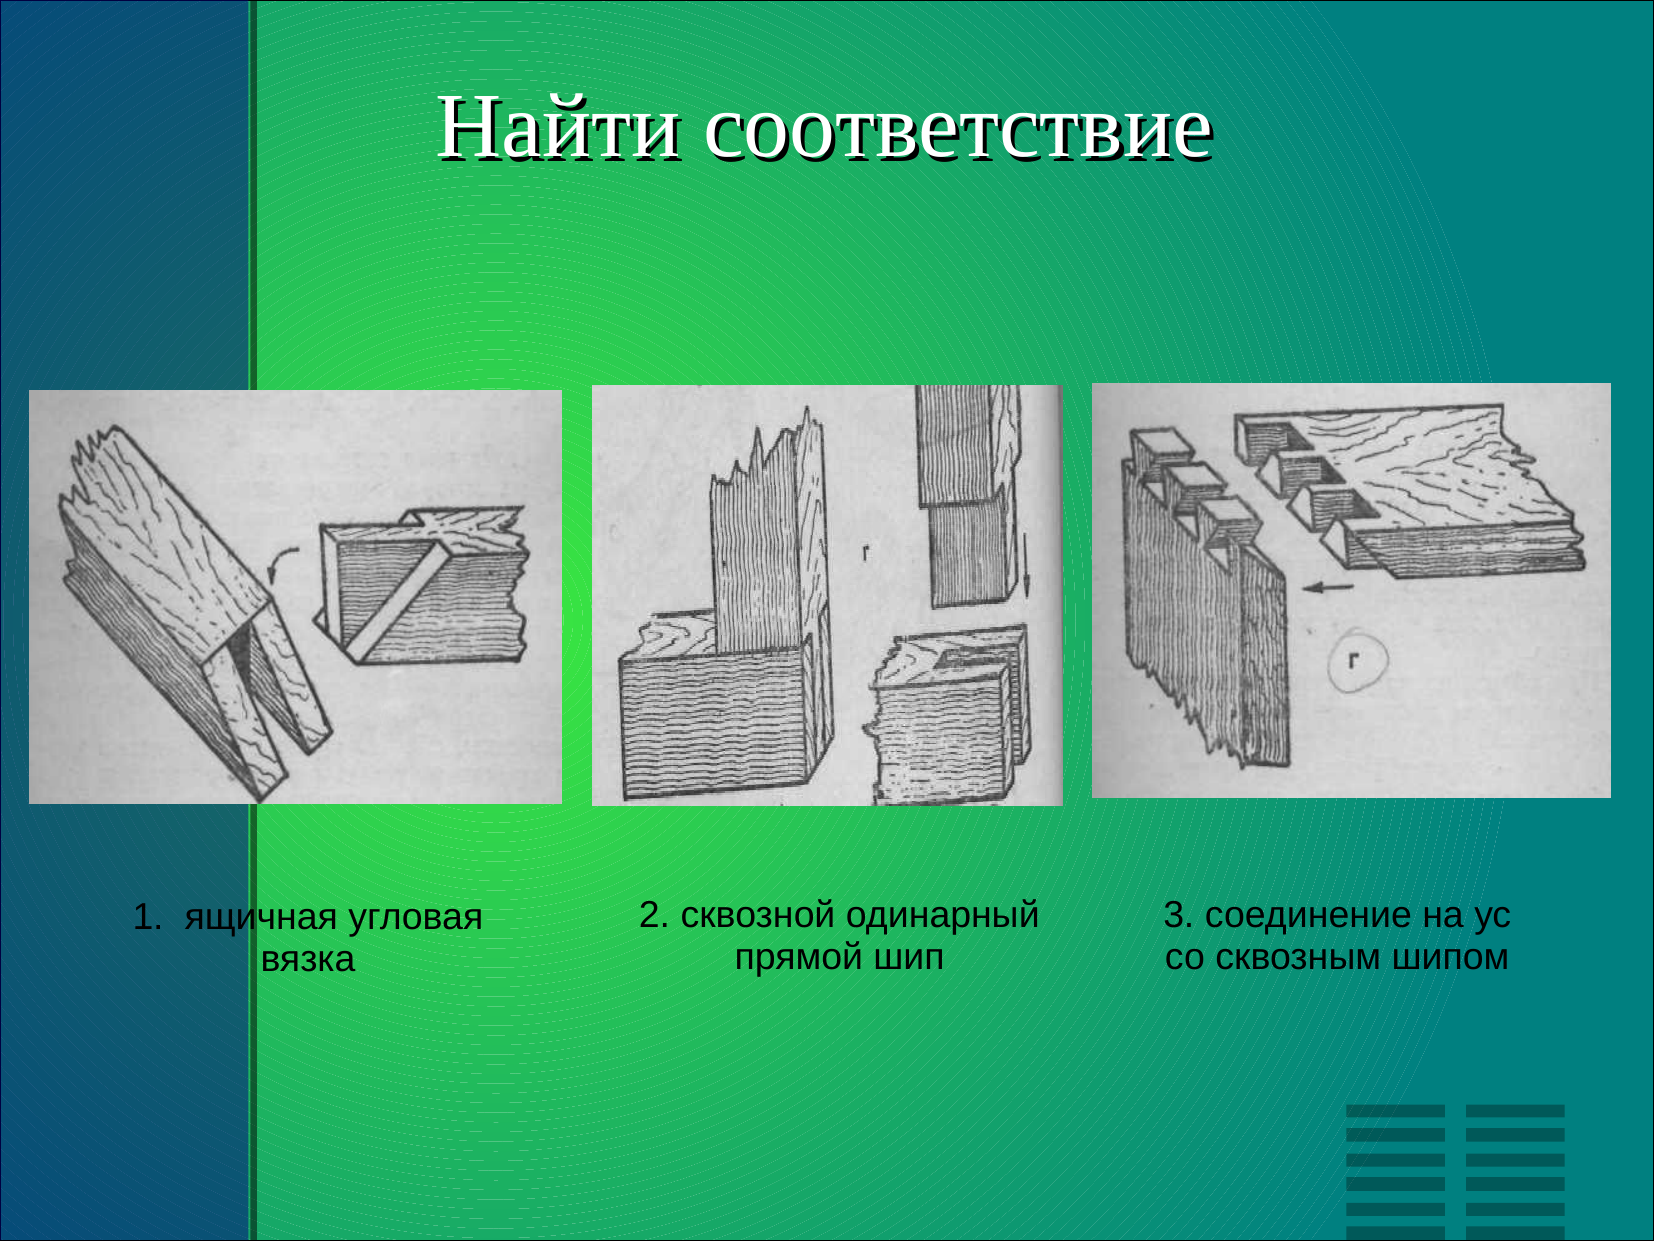

Найти соответствие
2. сквозной одинарный прямой шип
3. соединение на ус со сквозным шипом
1. ящичная угловая вязка